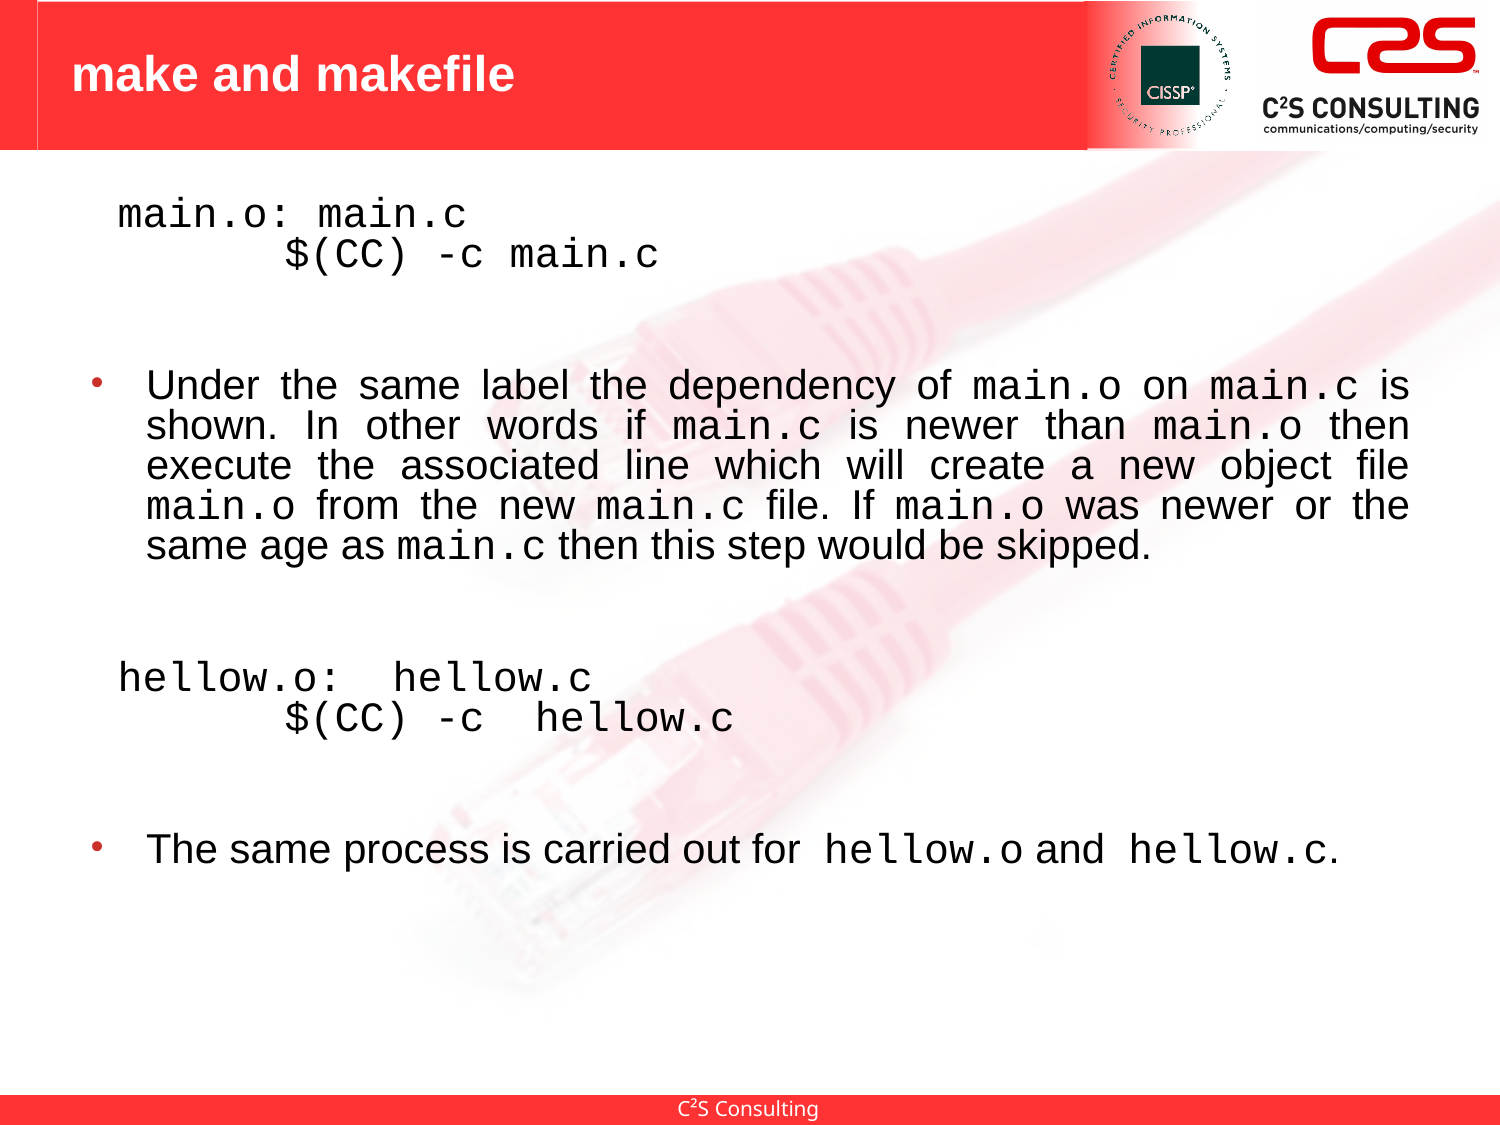

make and makefile
# main.o: main.c $(CC) -c main.c
Under the same label the dependency of main.o on main.c is shown. In other words if main.c is newer than main.o then execute the associated line which will create a new object file main.o from the new main.c file. If main.o was newer or the same age as main.c then this step would be skipped.
hellow.o: hellow.c
 $(CC) -c hellow.c
The same process is carried out for hellow.o and hellow.c.